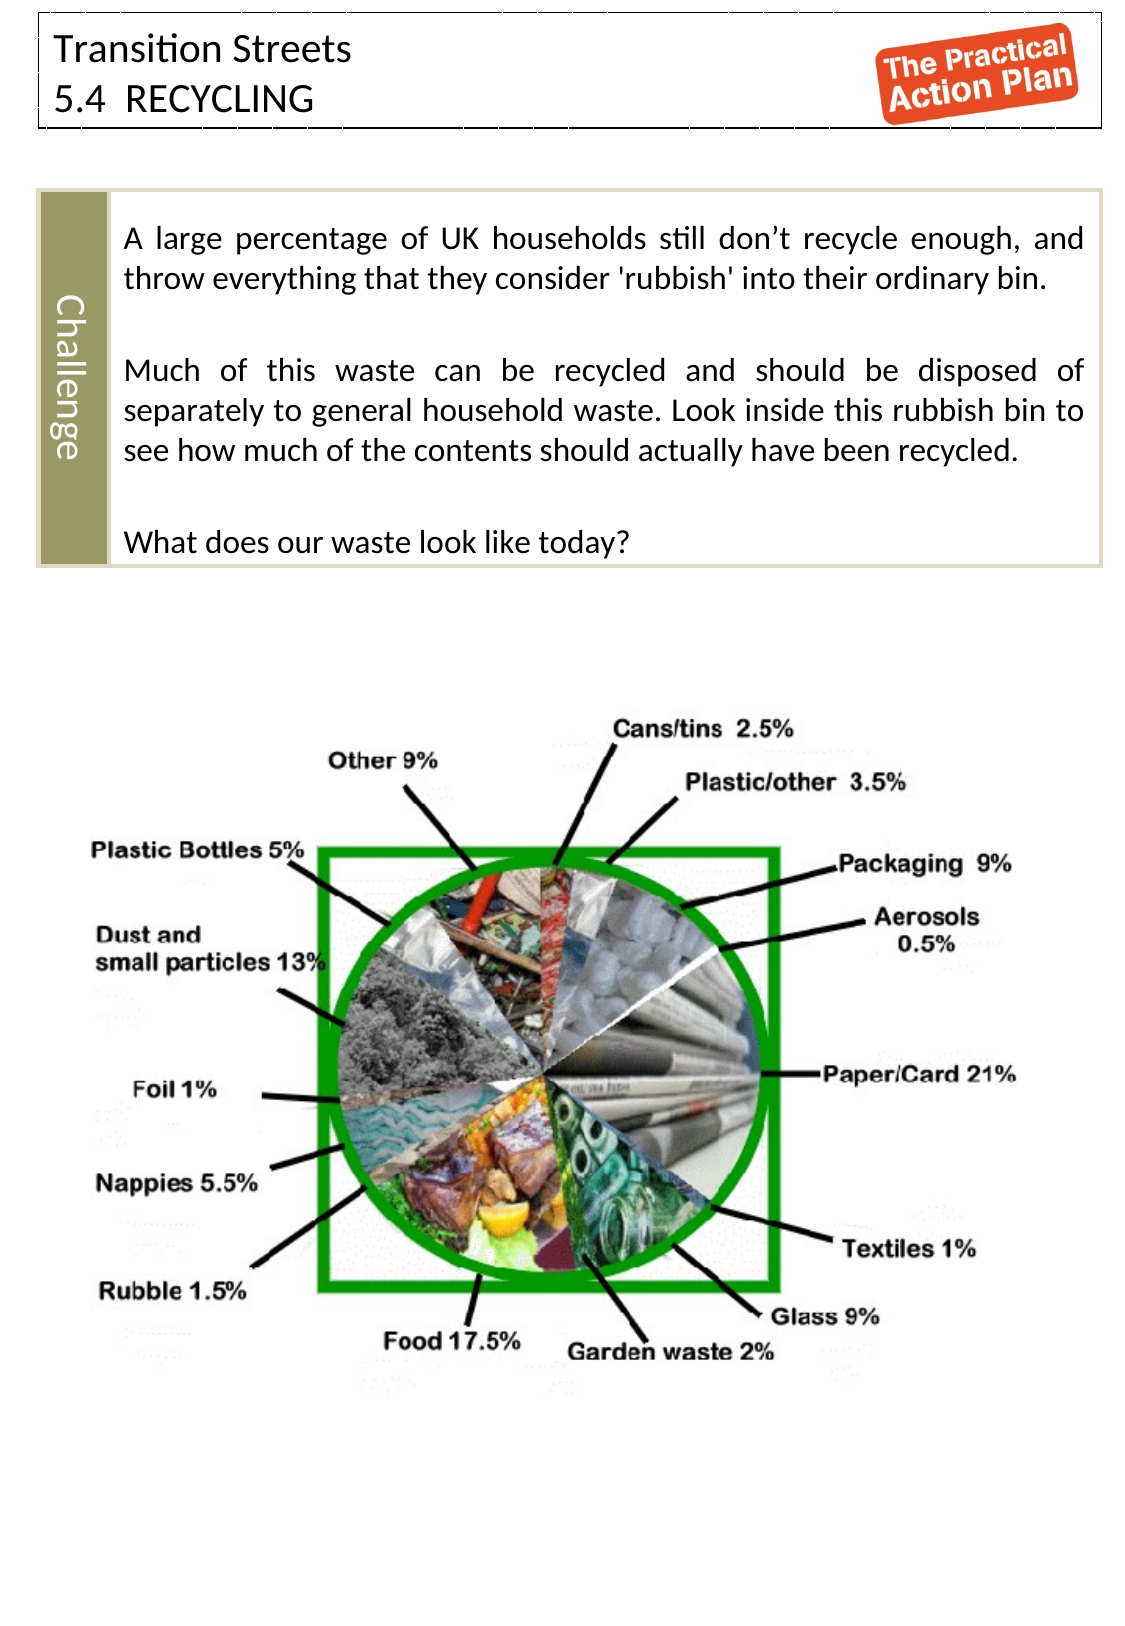

Transition Streets
5.4 RECYCLING
Challenge
A large percentage of UK households still don’t recycle enough, and throw everything that they consider 'rubbish' into their ordinary bin.
Much of this waste can be recycled and should be disposed of separately to general household waste. Look inside this rubbish bin to see how much of the contents should actually have been recycled.
What does our waste look like today?